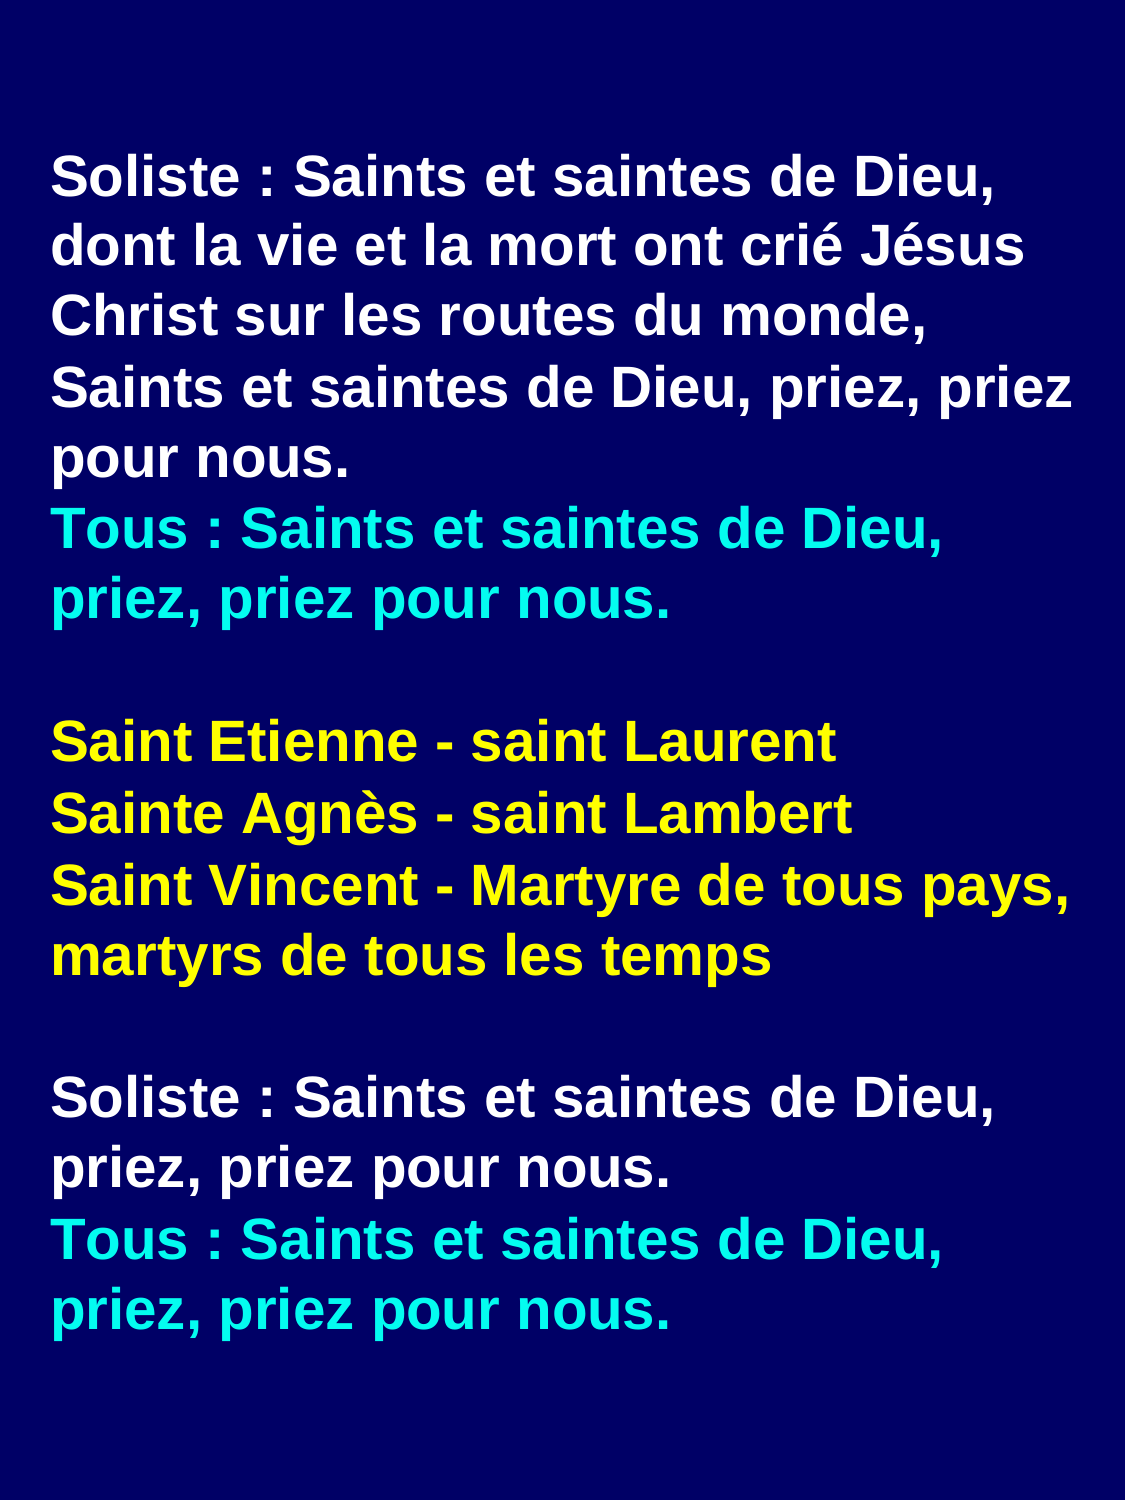

Soliste : Saints et saintes de Dieu, dont la vie et la mort ont crié Jésus Christ sur les routes du monde,
Saints et saintes de Dieu, priez, priez pour nous.
Tous : Saints et saintes de Dieu, priez, priez pour nous.
Saint Etienne - saint Laurent
Sainte Agnès - saint Lambert
Saint Vincent - Martyre de tous pays, martyrs de tous les temps
Soliste : Saints et saintes de Dieu, priez, priez pour nous.
Tous : Saints et saintes de Dieu, priez, priez pour nous.